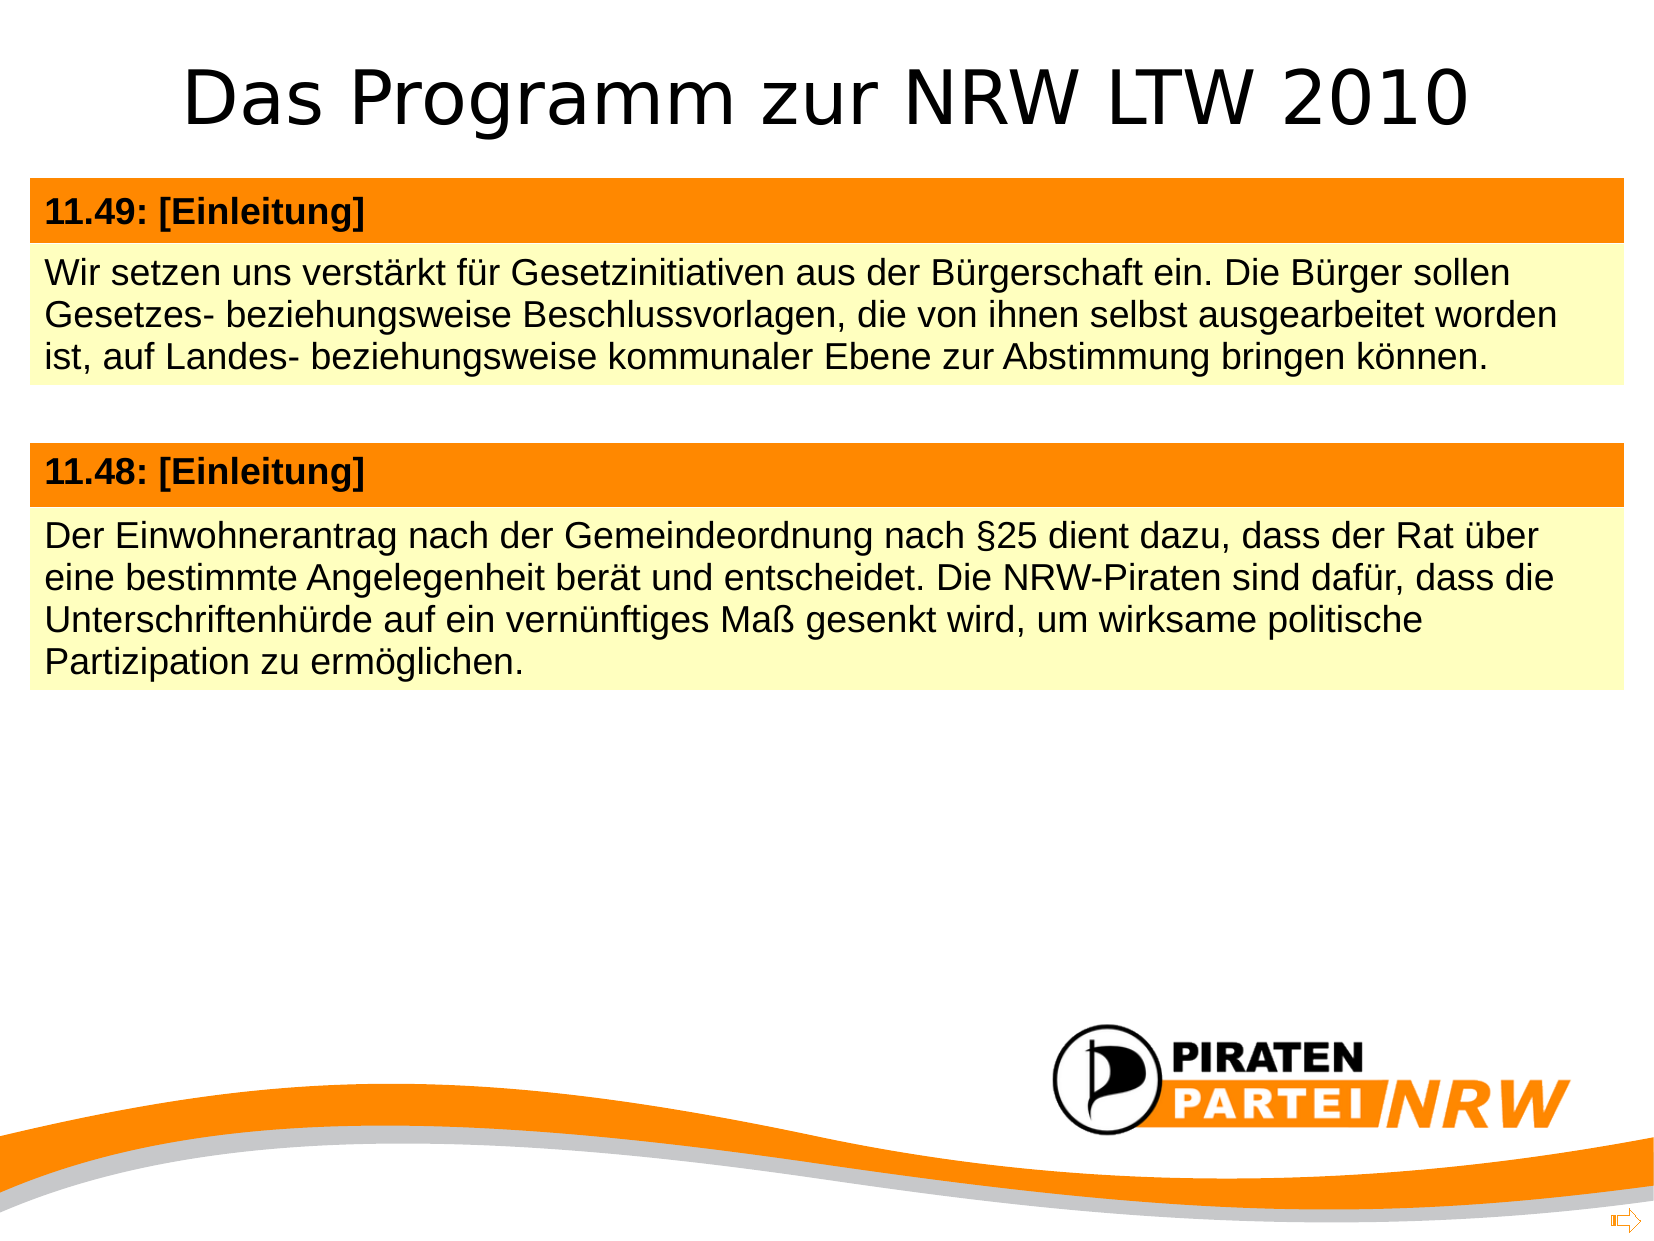

# Das Programm zur NRW LTW 2010
| 11.49: ﻿[Einleitung] |
| --- |
| Wir setzen uns verstärkt für Gesetzinitiativen aus der Bürgerschaft ein. Die Bürger sollen Gesetzes- beziehungsweise Beschlussvorlagen, die von ihnen selbst ausgearbeitet worden ist, auf Landes- beziehungsweise kommunaler Ebene zur Abstimmung bringen können. |
| |
| 11.48: ﻿[Einleitung] |
| Der Einwohnerantrag nach der Gemeindeordnung nach §25 dient dazu, dass der Rat über eine bestimmte Angelegenheit berät und entscheidet. Die NRW-Piraten sind dafür, dass die Unterschriftenhürde auf ein vernünftiges Maß gesenkt wird, um wirksame politische Partizipation zu ermöglichen. |